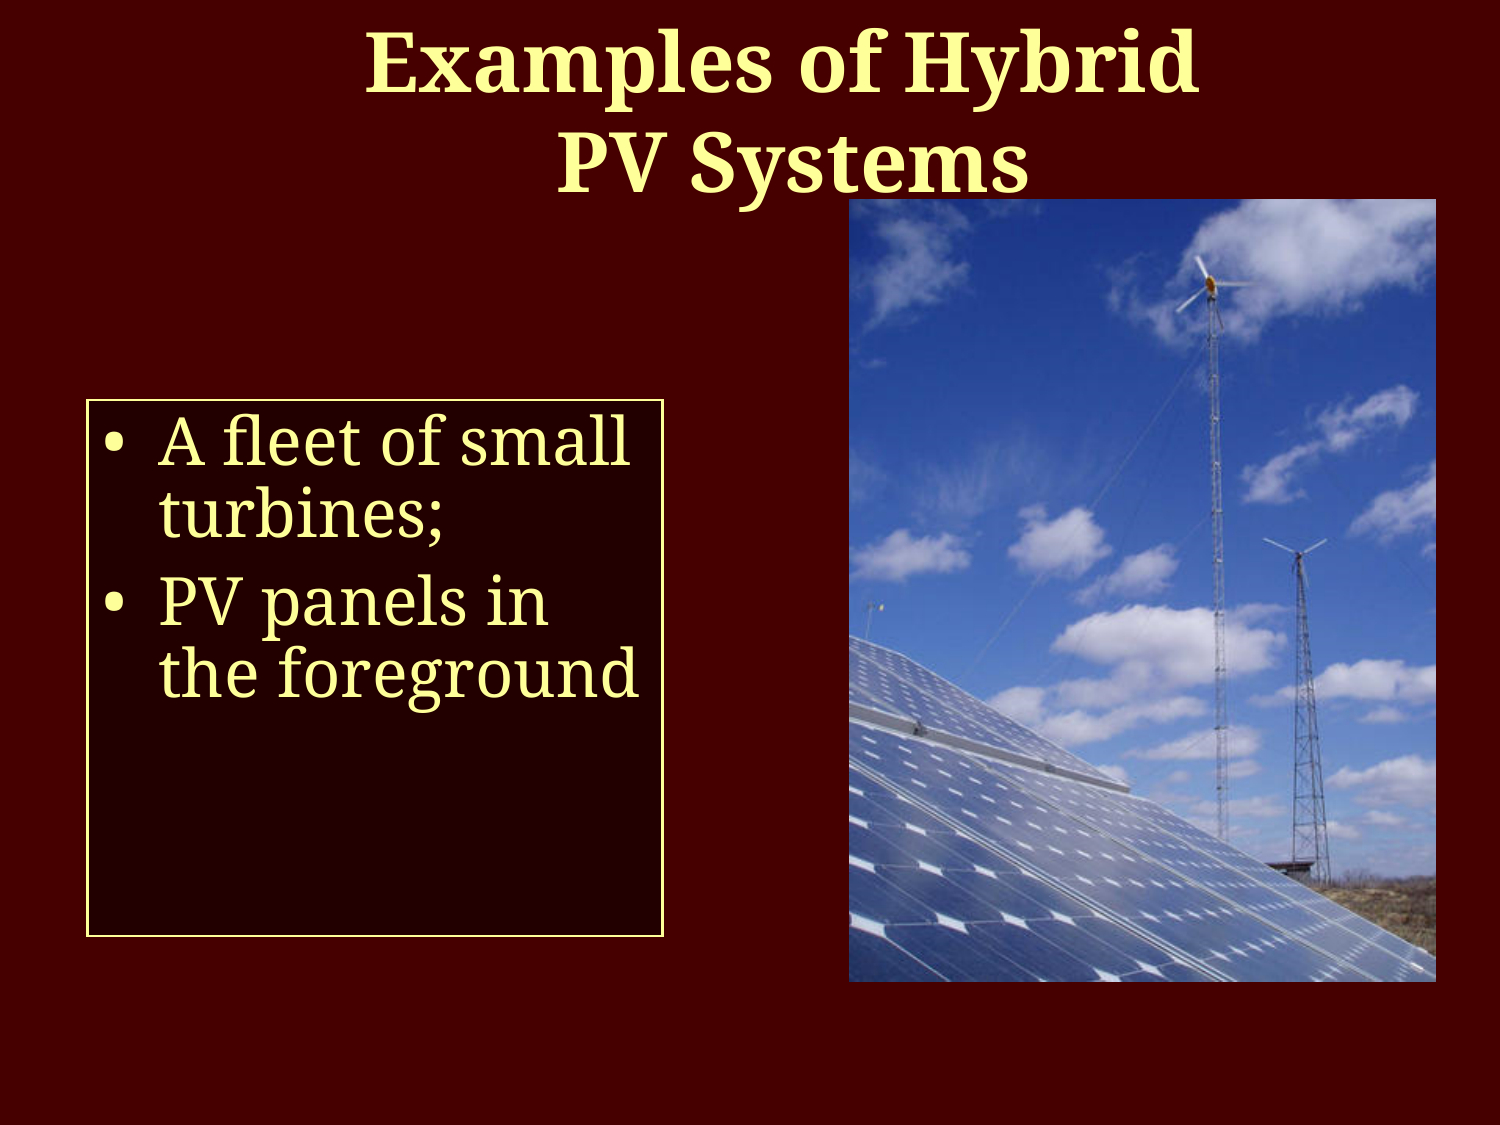

# Examples of Hybrid PV Systems
A fleet of small turbines;
PV panels in the foreground
Engineering Photovoltaic Systems
13